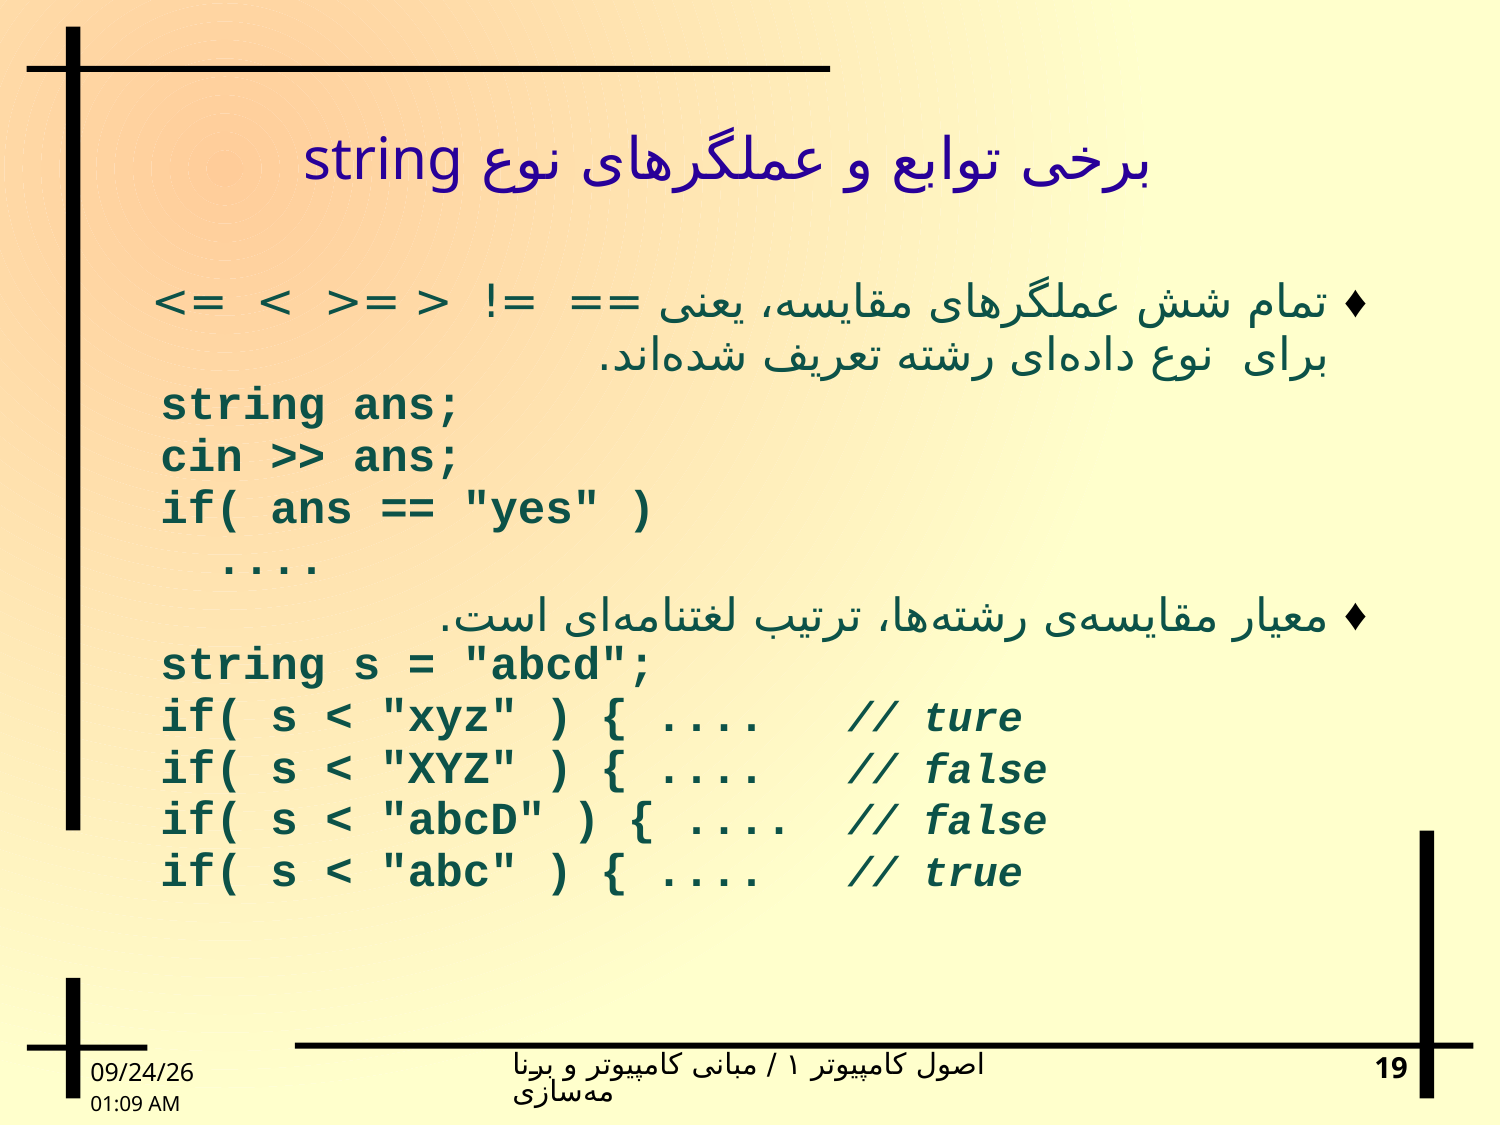

# برخی توابع و عملگرهای نوع string
تمام شش عملگرهای مقایسه، یعنی == =! < =< > => برای نوع داده‌ای رشته تعریف شده‌اند.
 string ans;
 cin >> ans;
 if( ans == "yes" )
 ....
معیار مقایسه‌ی رشته‌ها، ترتیب لغتنامه‌ای است.
 string s = "abcd";
 if( s < "xyz" ) { .... // ture
 if( s < "XYZ" ) { .... // false
 if( s < "abcD" ) { .... // false
 if( s < "abc" ) { .... // true
اصول کامپیوتر ۱ / مبانی کامپیوتر و برنامه‌سازی
19